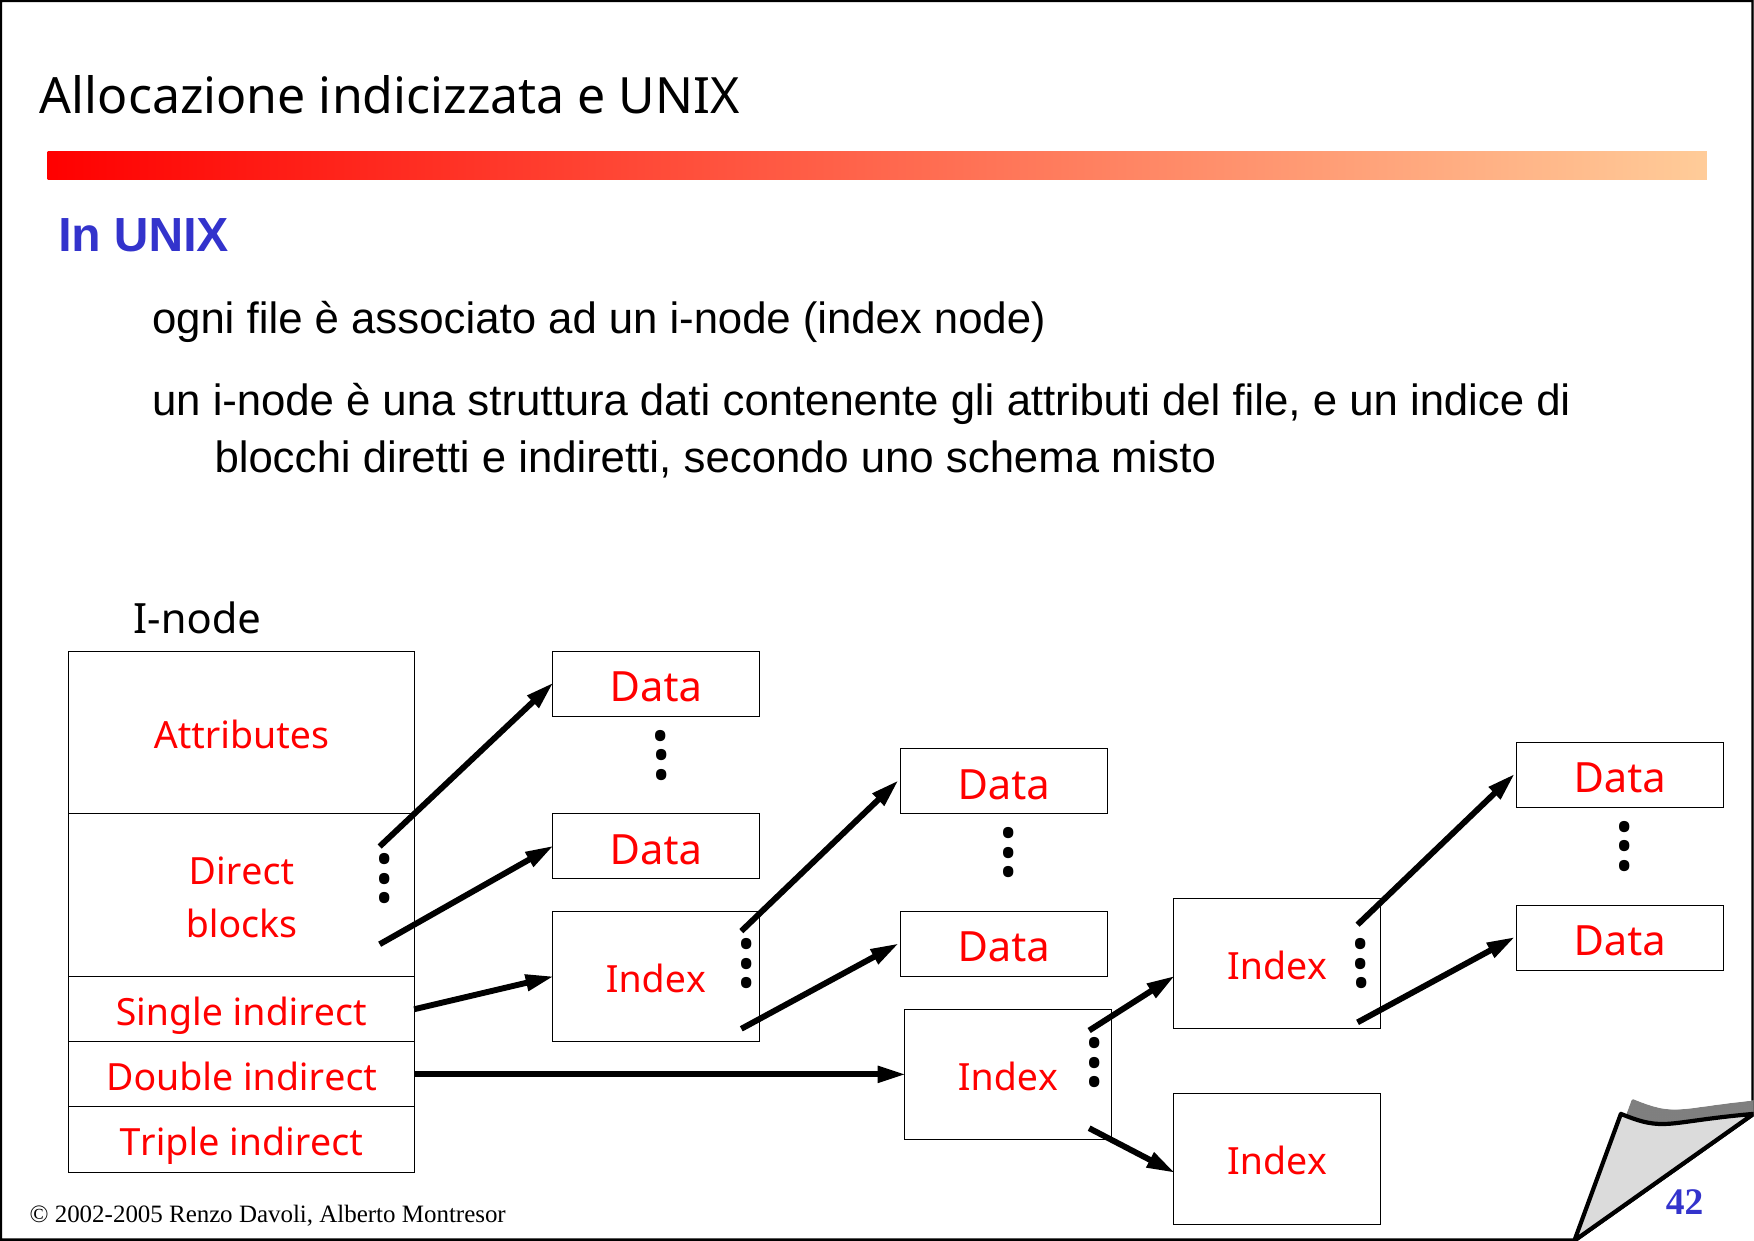

# Allocazione indicizzata e UNIX
In UNIX
ogni file è associato ad un i-node (index node)
un i-node è una struttura dati contenente gli attributi del file, e un indice di blocchi diretti e indiretti, secondo uno schema misto
I-node
Attributes
Data
.
.
.
Data
.
.
.
Data
.
.
.
.
.
.
Direct
blocks
Data
.
.
.
.
.
.
Index
Data
Index
Data
.
.
.
Single indirect
Index
Double indirect
Index
Triple indirect